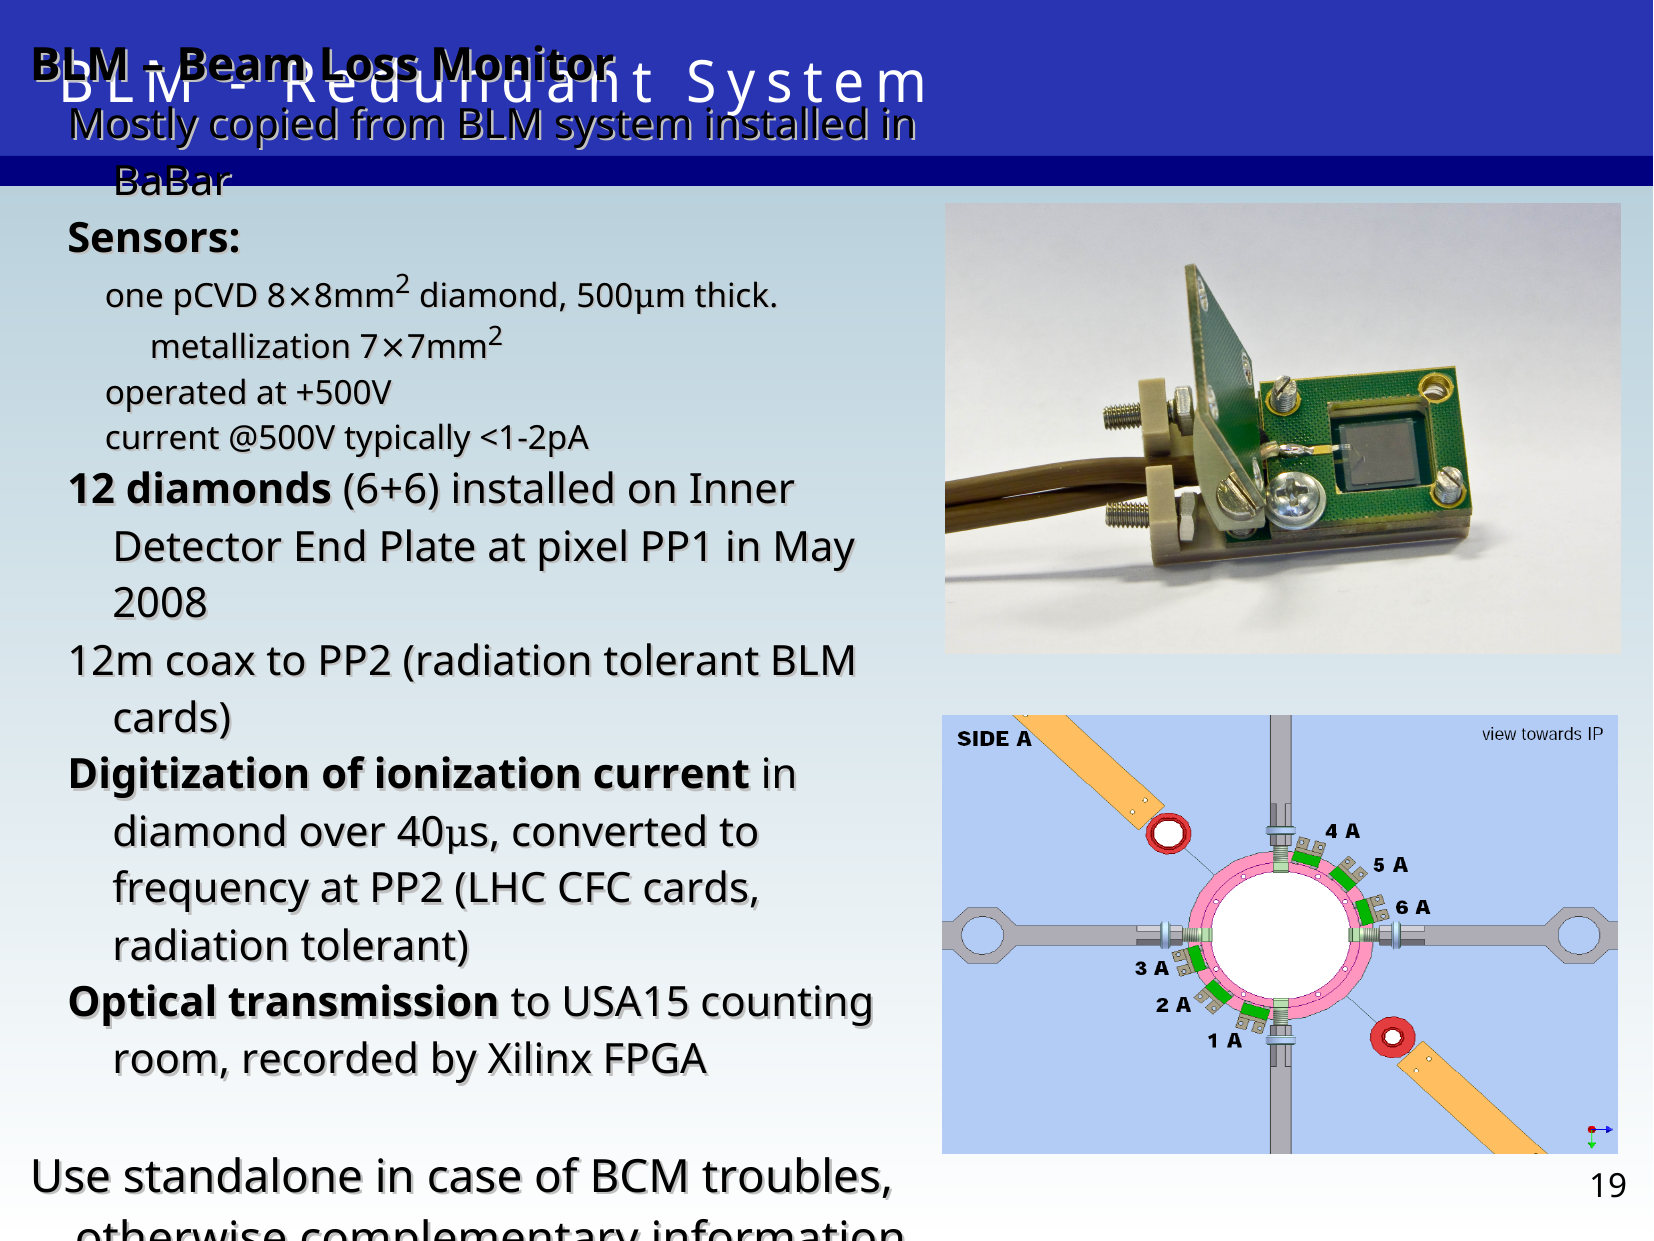

# BLM - Redundant System
BLM – Beam Loss Monitor
Mostly copied from BLM system installed in BaBar
Sensors:
one pCVD 8×8mm2 diamond, 500μm thick. metallization 7×7mm2
operated at +500V
current @500V typically <1-2pA
12 diamonds (6+6) installed on Inner Detector End Plate at pixel PP1 in May 2008
12m coax to PP2 (radiation tolerant BLM cards)
Digitization of ionization current in diamond over 40μs, converted to frequency at PP2 (LHC CFC cards, radiation tolerant)
Optical transmission to USA15 counting room, recorded by Xilinx FPGA
Use standalone in case of BCM troubles, otherwise complementary information
19